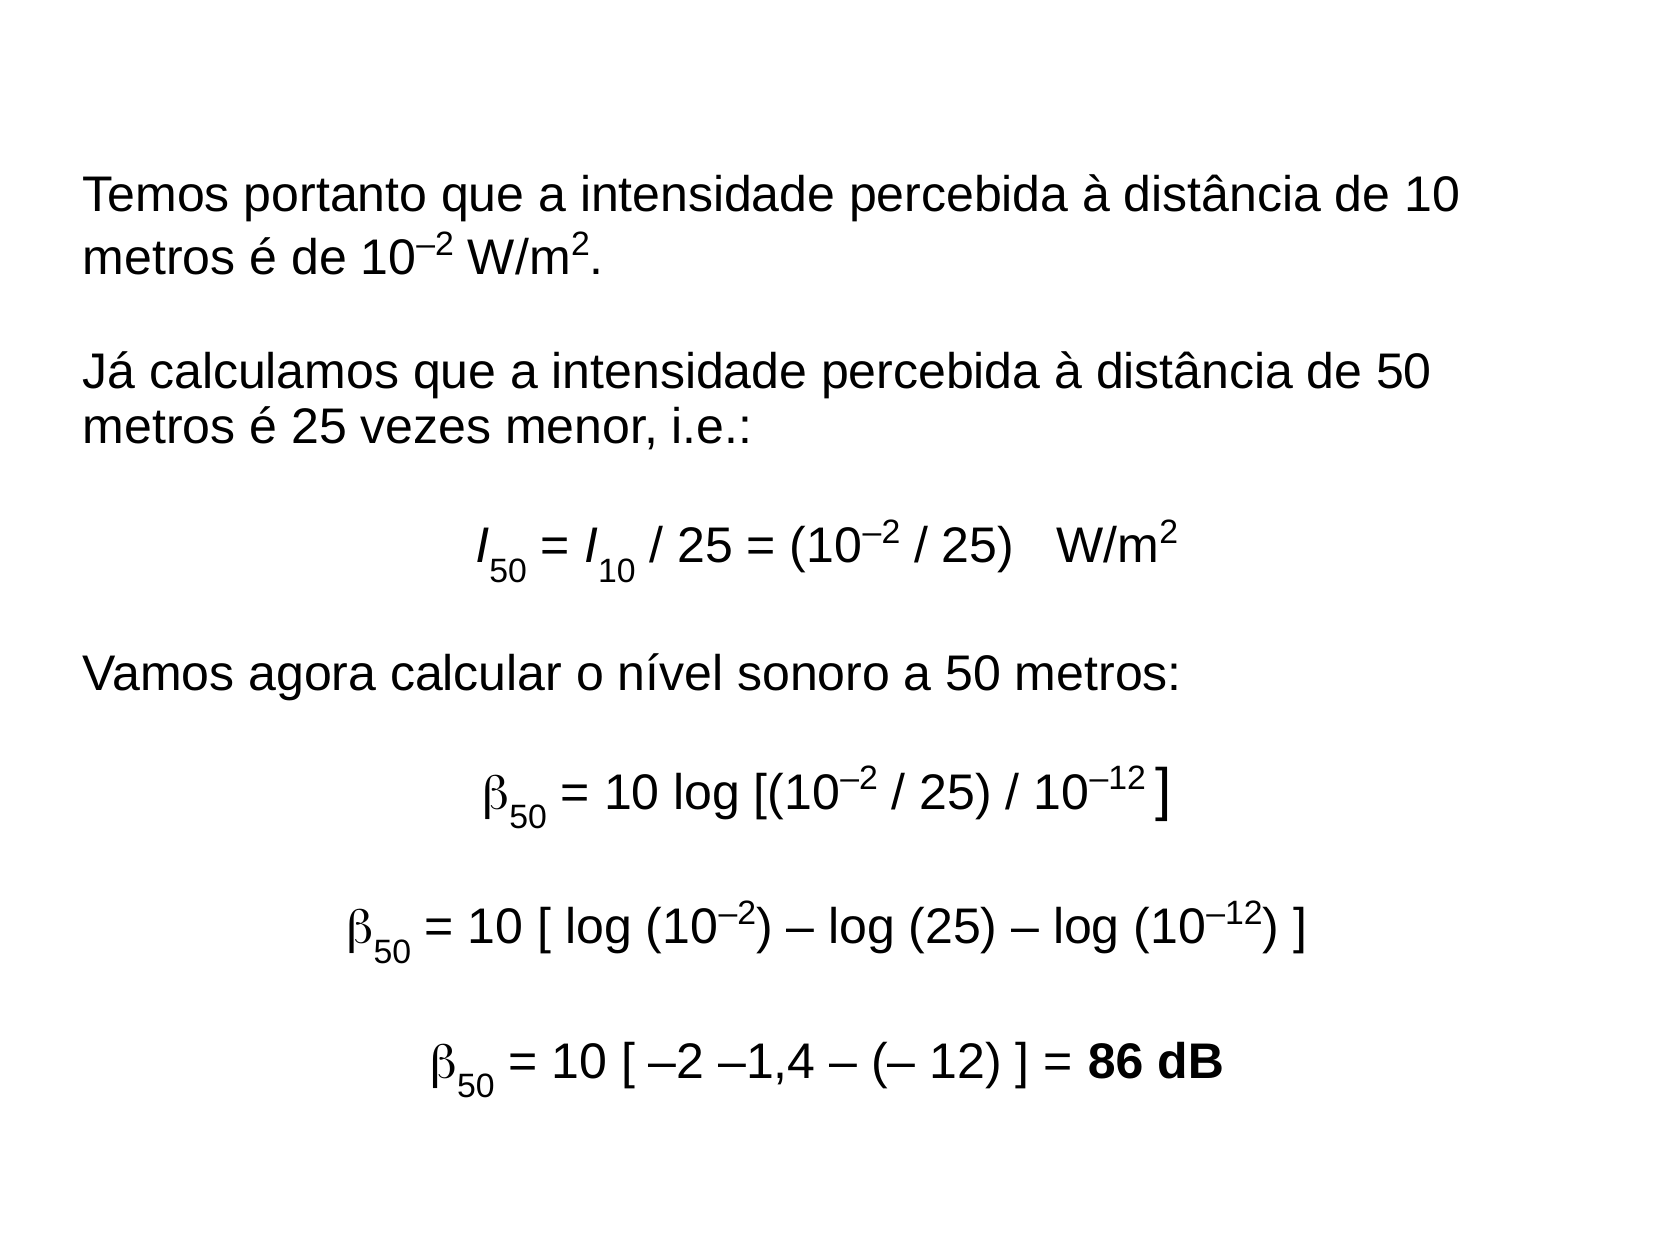

# Temos portanto que a intensidade percebida à distância de 10 metros é de 10–2 W/m2.
Já calculamos que a intensidade percebida à distância de 50 metros é 25 vezes menor, i.e.:
I50 = I10 / 25 = (10–2 / 25) W/m2
Vamos agora calcular o nível sonoro a 50 metros:
b50 = 10 log [(10–2 / 25) / 10–12 ]
b50 = 10 [ log (10–2) – log (25) – log (10–12) ]
b50 = 10 [ –2 –1,4 – (– 12) ] = 86 dB